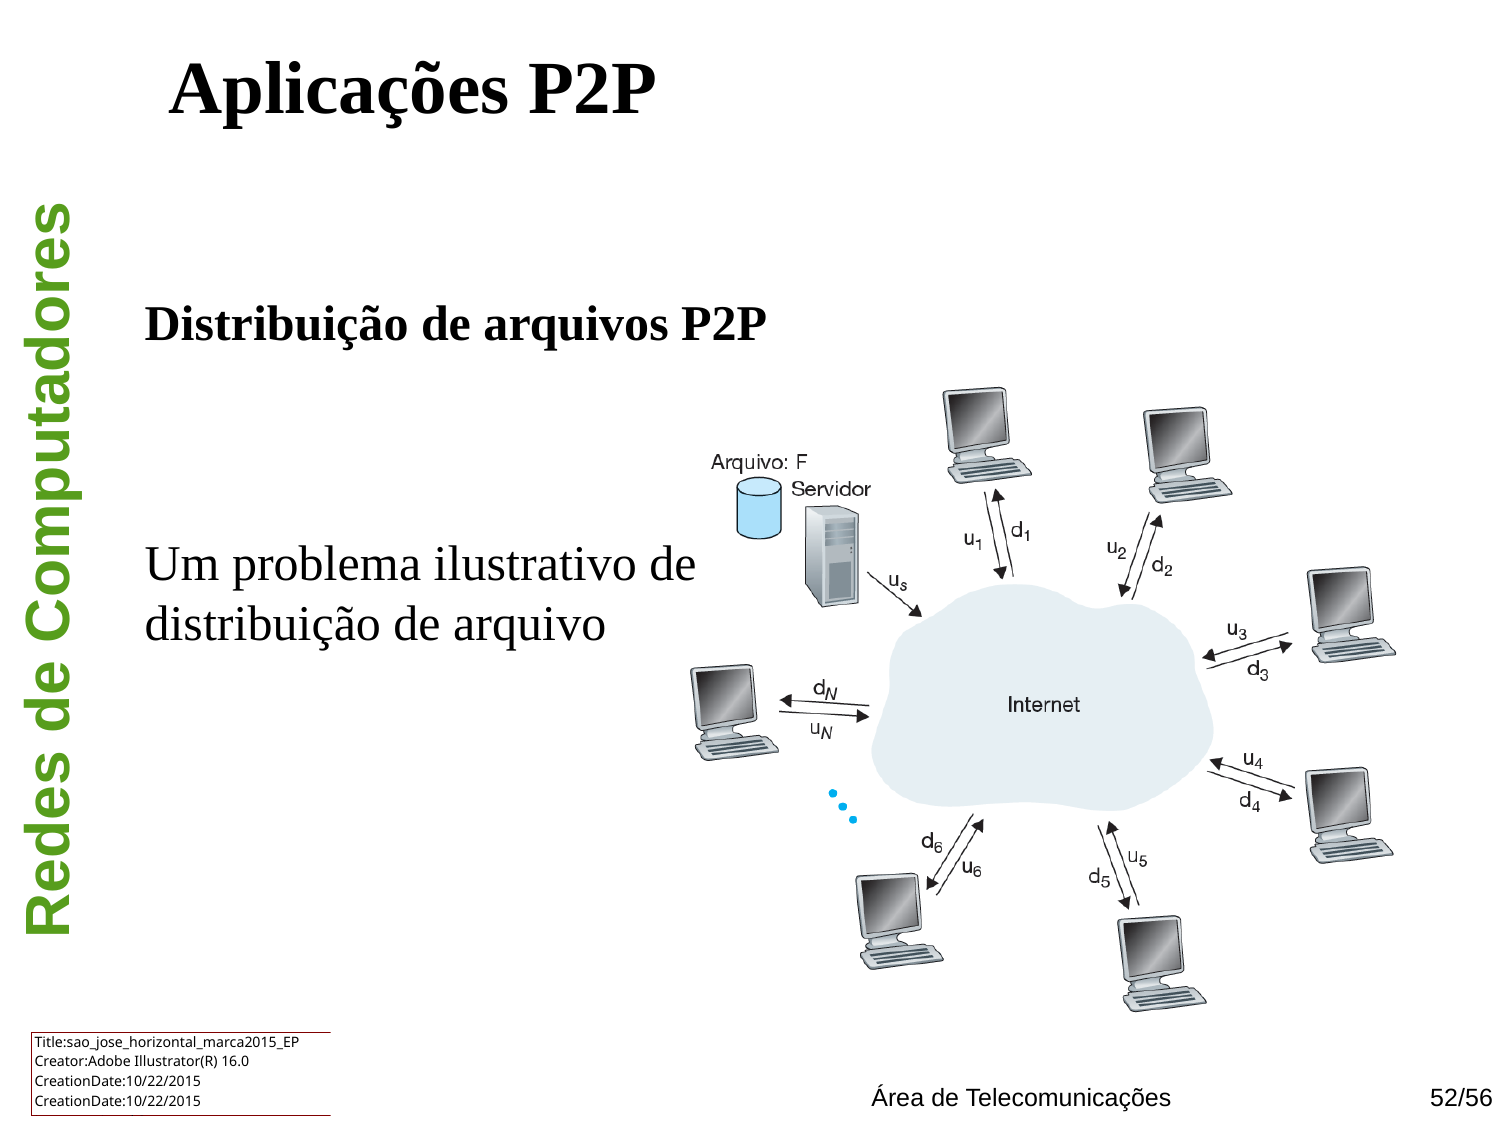

Aplicações P2P
Distribuição de arquivos P2P
Um problema ilustrativo de
distribuição de arquivo